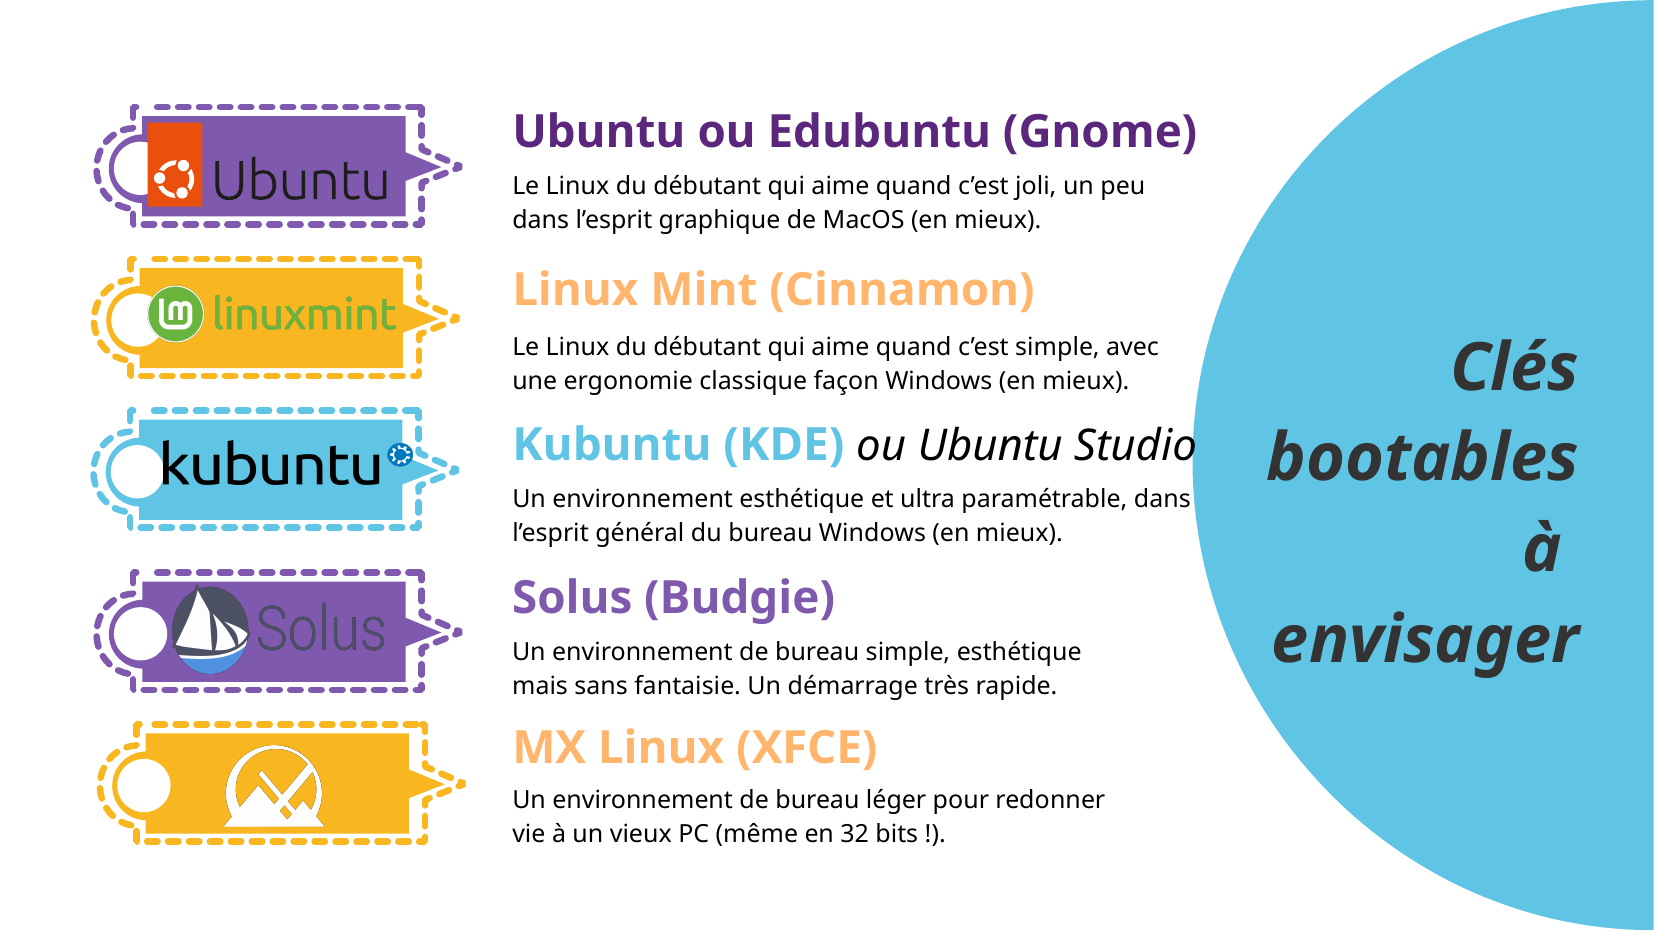

Ubuntu ou Edubuntu (Gnome)
Le Linux du débutant qui aime quand c’est joli, un peu dans l’esprit graphique de MacOS (en mieux).
Linux Mint (Cinnamon)
Clés bootables
à
envisager
Le Linux du débutant qui aime quand c’est simple, avec une ergonomie classique façon Windows (en mieux).
Kubuntu (KDE) ou Ubuntu Studio
Un environnement esthétique et ultra paramétrable, dans l’esprit général du bureau Windows (en mieux).
# Solus (Budgie)
Un environnement de bureau simple, esthétique mais sans fantaisie. Un démarrage très rapide.
MX Linux (XFCE)
Un environnement de bureau léger pour redonner vie à un vieux PC (même en 32 bits !).